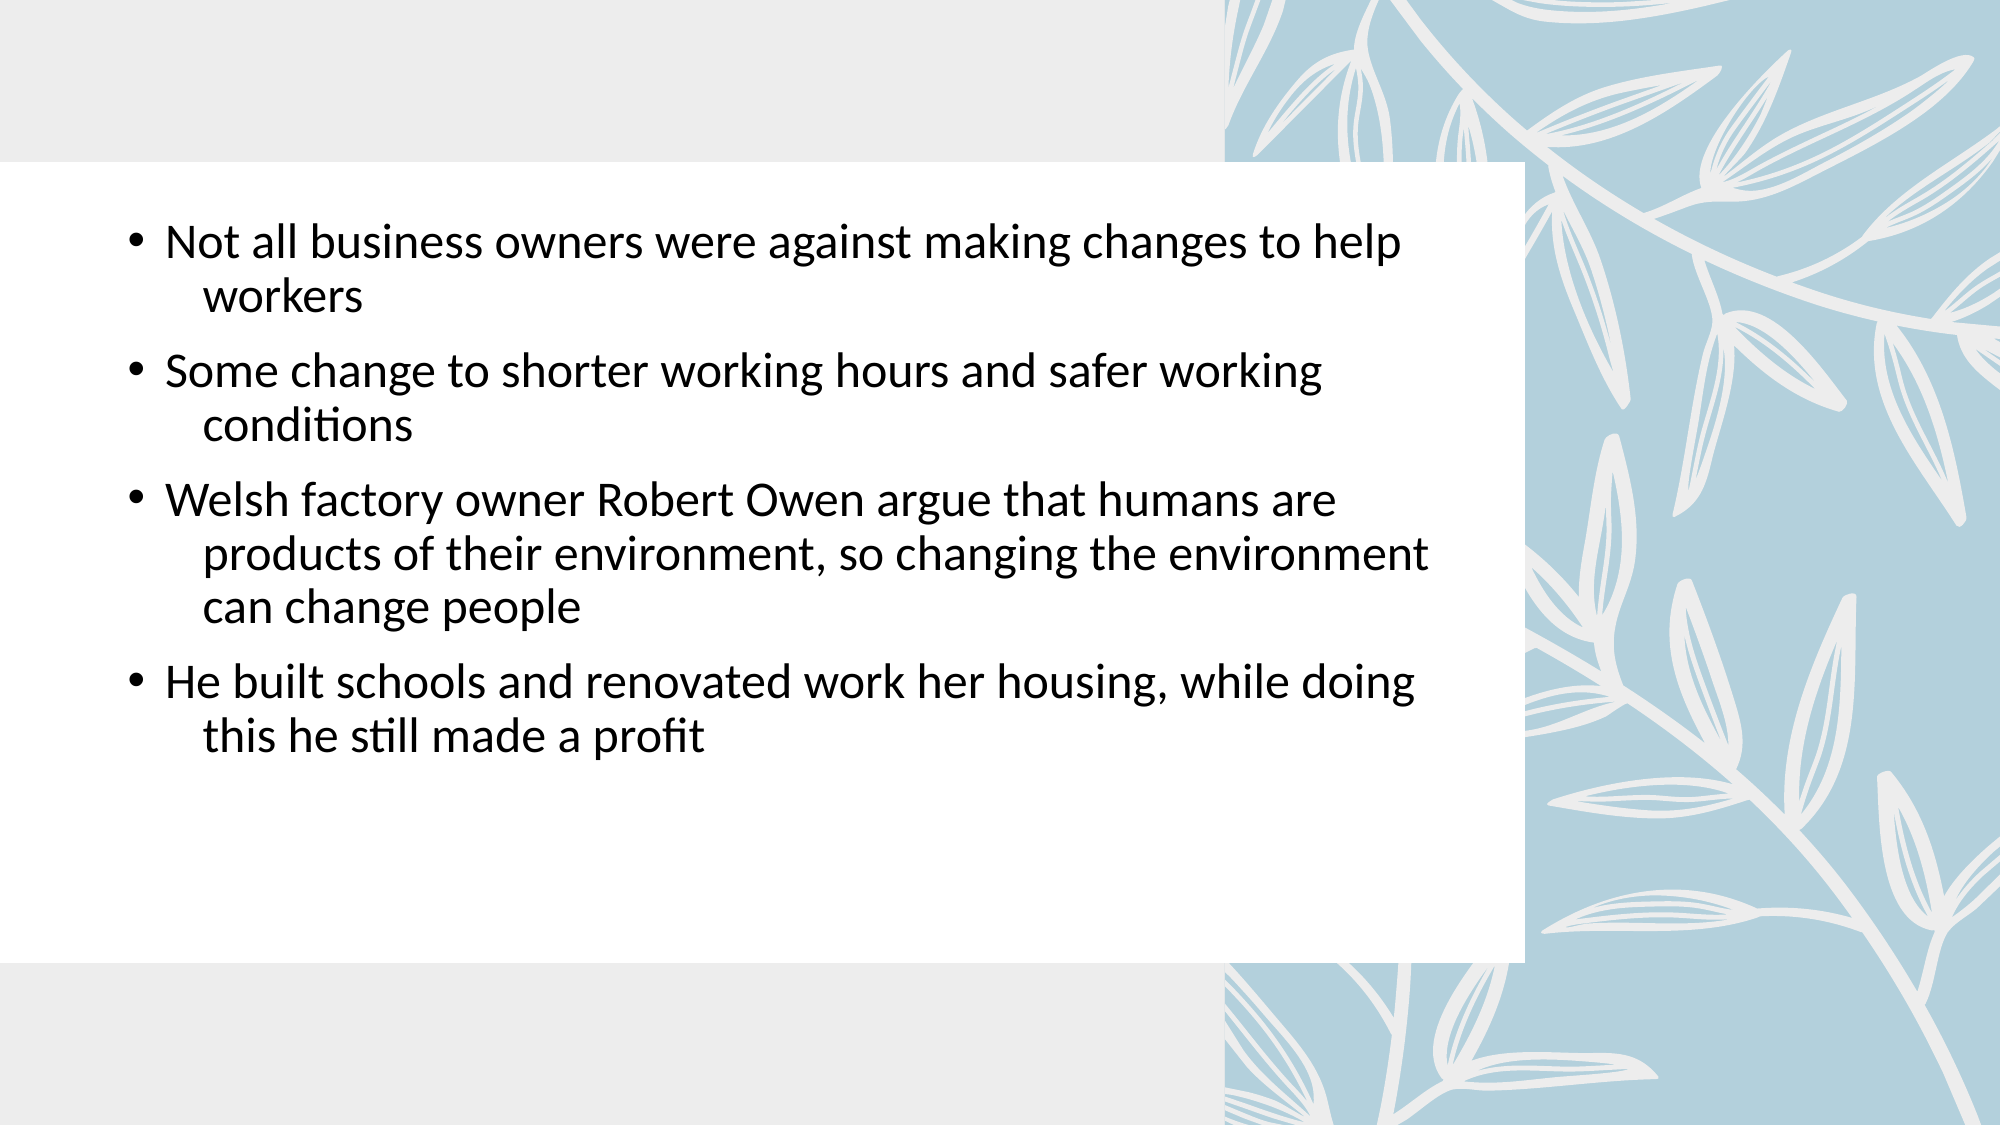

# Not all business owners were against making changes to help workers
Some change to shorter working hours and safer working conditions
Welsh factory owner Robert Owen argue that humans are products of their environment, so changing the environment can change people
He built schools and renovated work her housing, while doing this he still made a profit